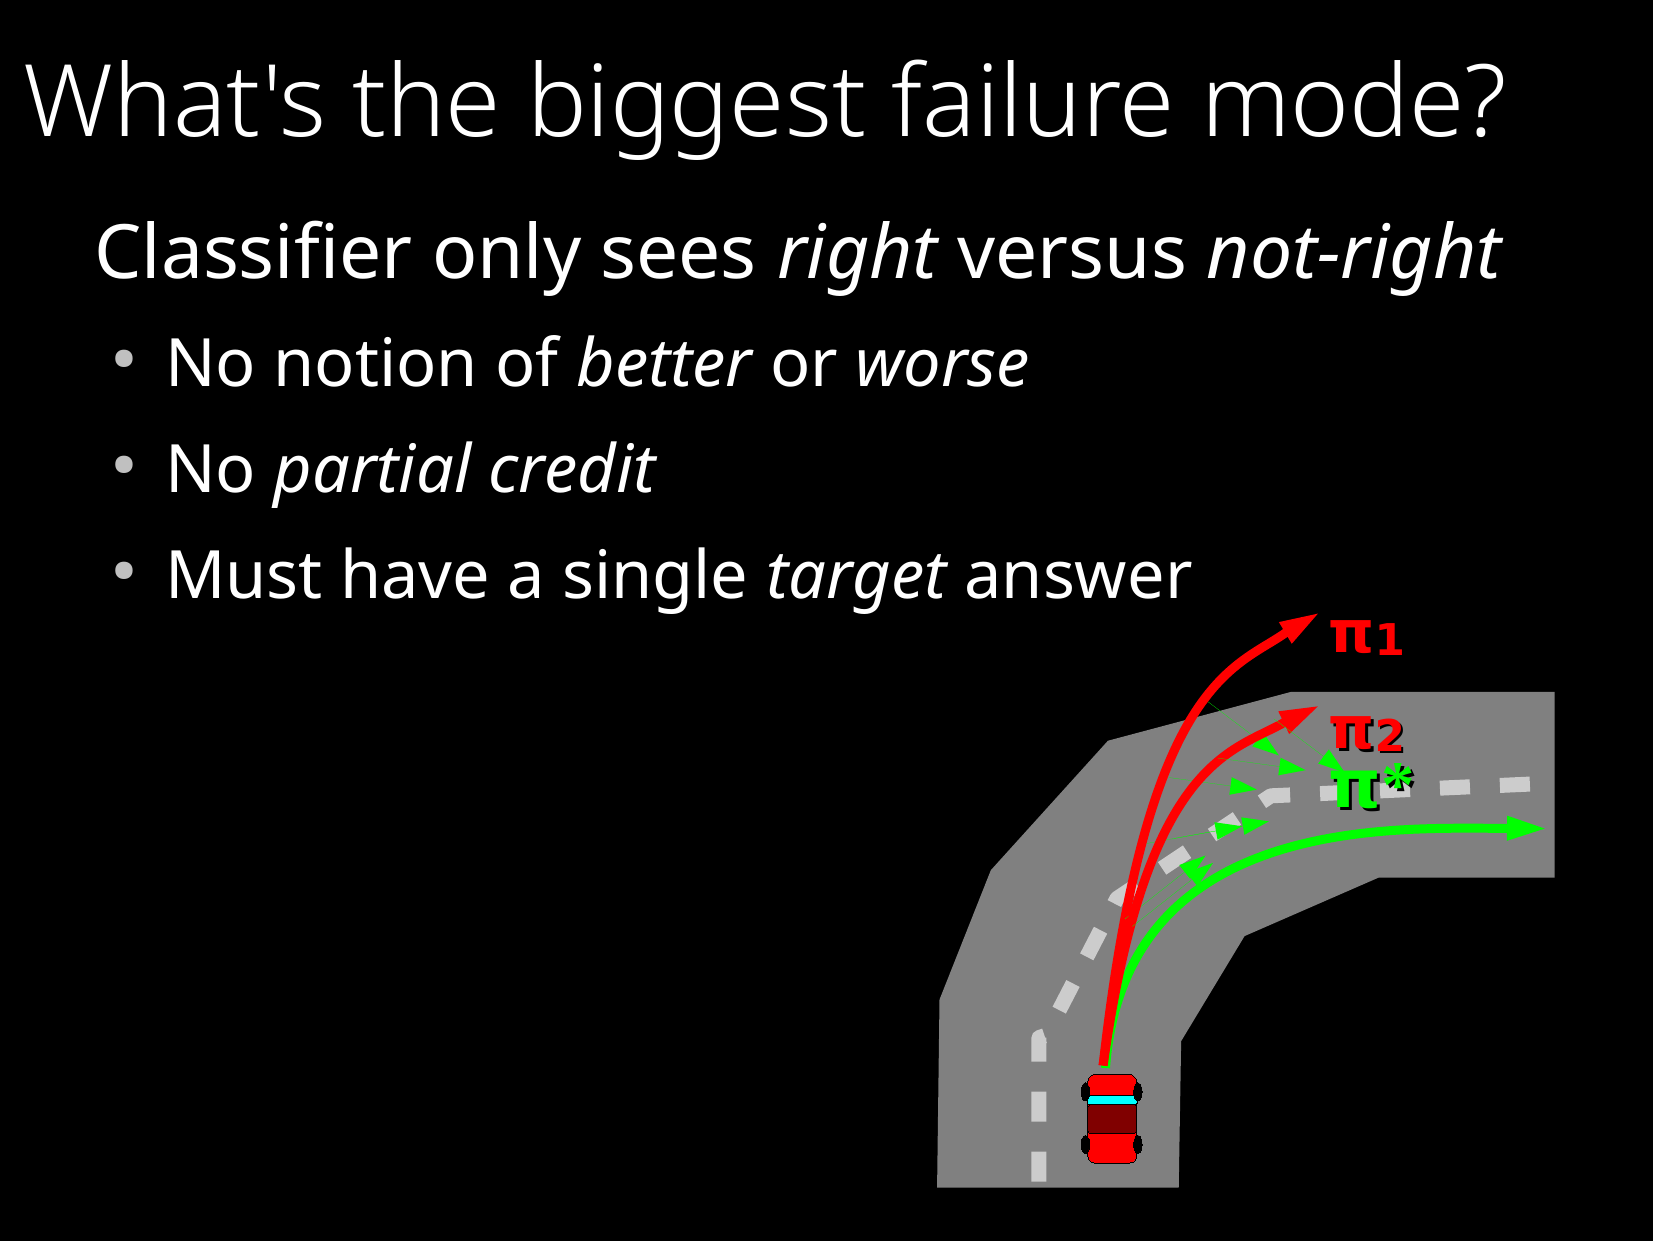

# What's the biggest failure mode?
Classifier only sees right versus not-right
No notion of better or worse
No partial credit
Must have a single target answer
π1
π2
π*